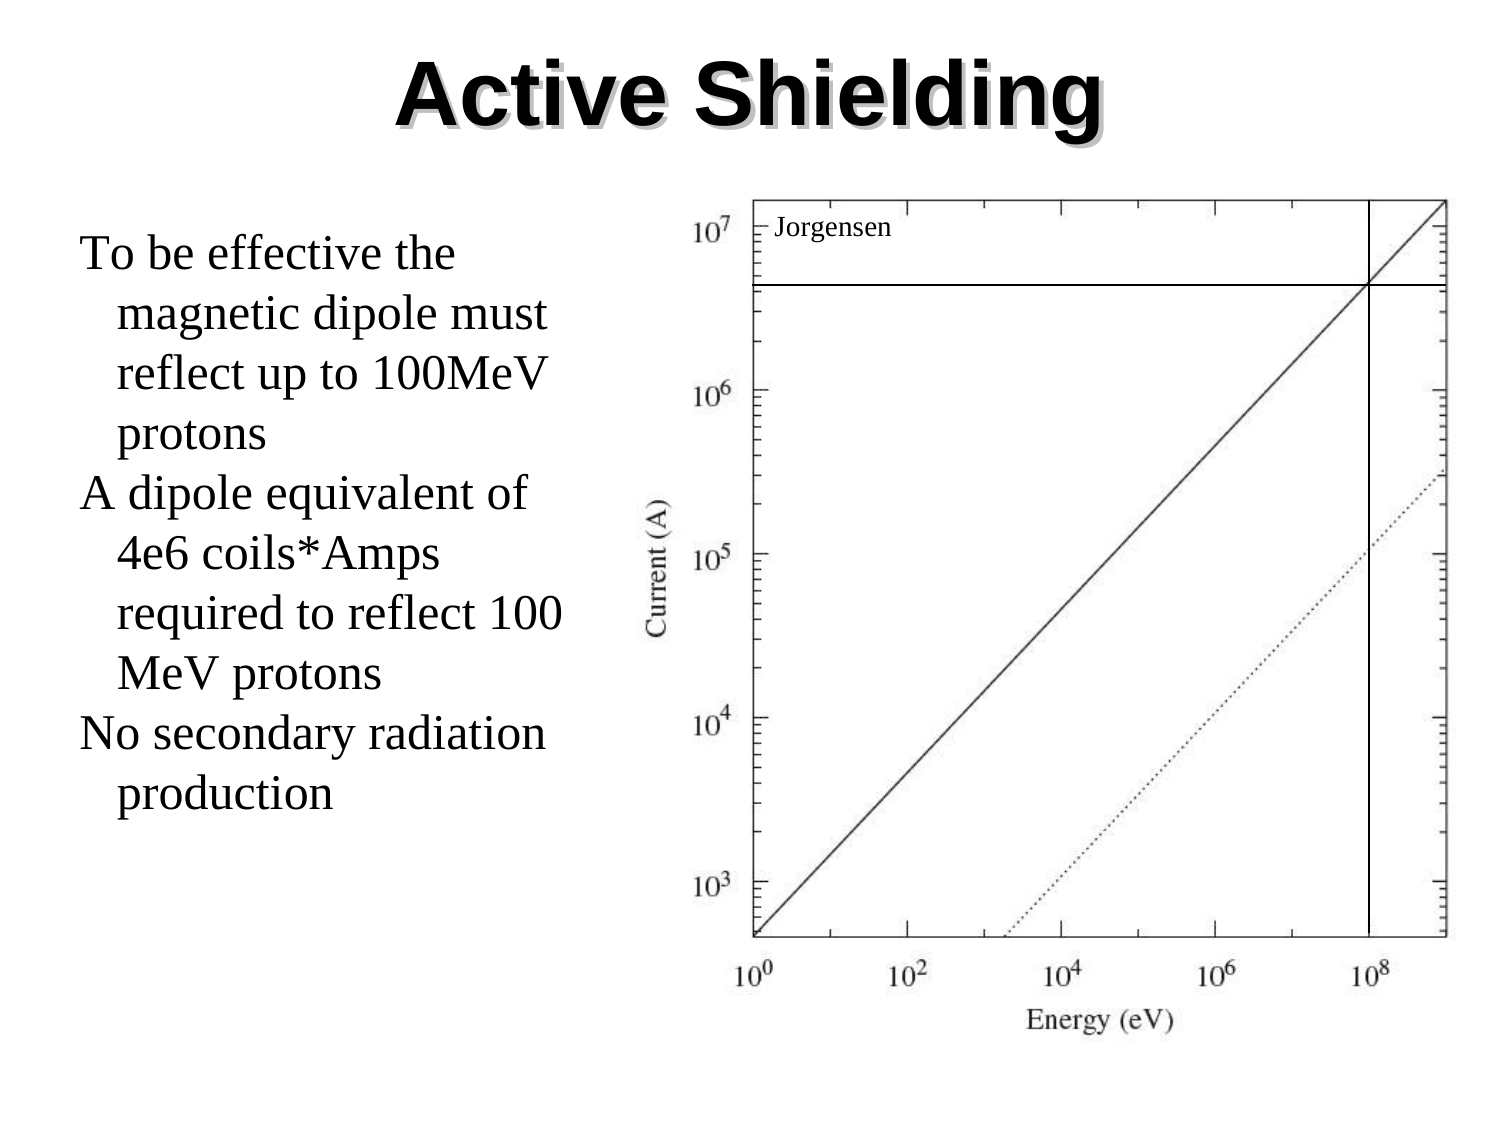

# Active Shielding
Jorgensen
To be effective the magnetic dipole must reflect up to 100MeV protons
A dipole equivalent of 4e6 coils*Amps required to reflect 100 MeV protons
No secondary radiation production